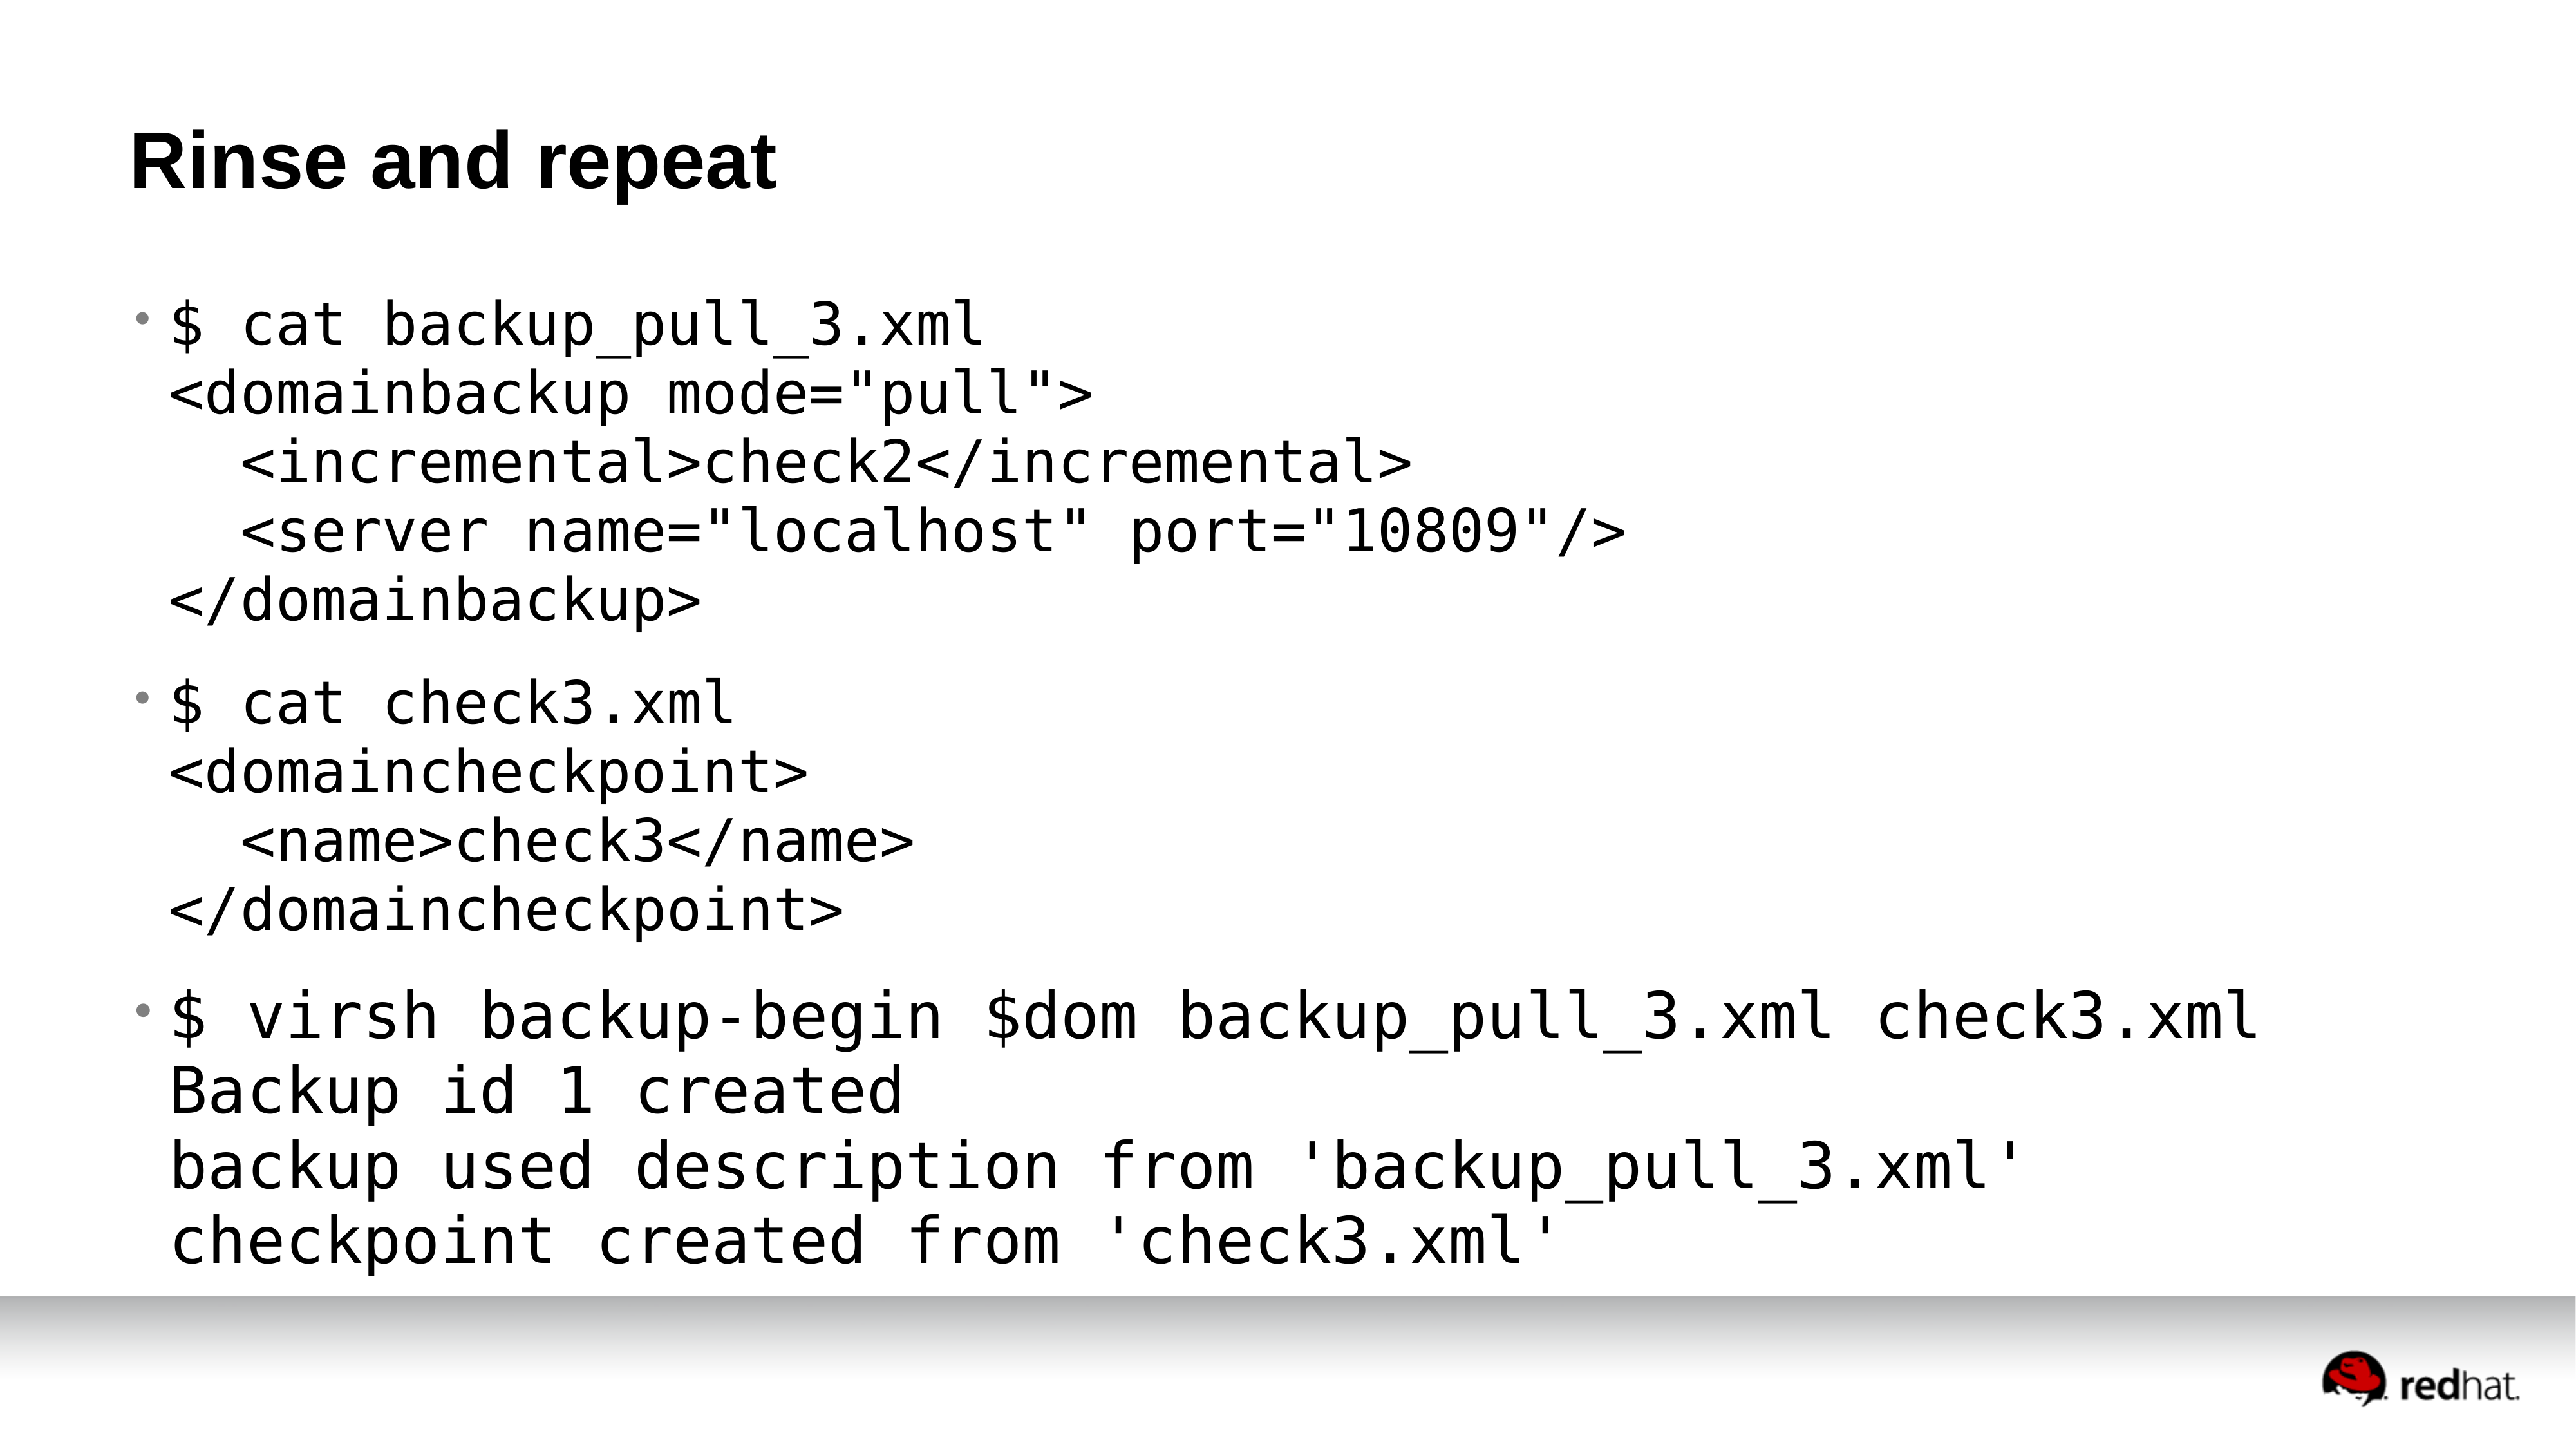

# Rinse and repeat
$ cat backup_pull_3.xml
<domainbackup mode="pull">
 <incremental>check2</incremental>
 <server name="localhost" port="10809"/>
</domainbackup>
$ cat check3.xml
<domaincheckpoint>
 <name>check3</name>
</domaincheckpoint>
$ virsh backup-begin $dom backup_pull_3.xml check3.xml
Backup id 1 created
backup used description from 'backup_pull_3.xml'
checkpoint created from 'check3.xml'